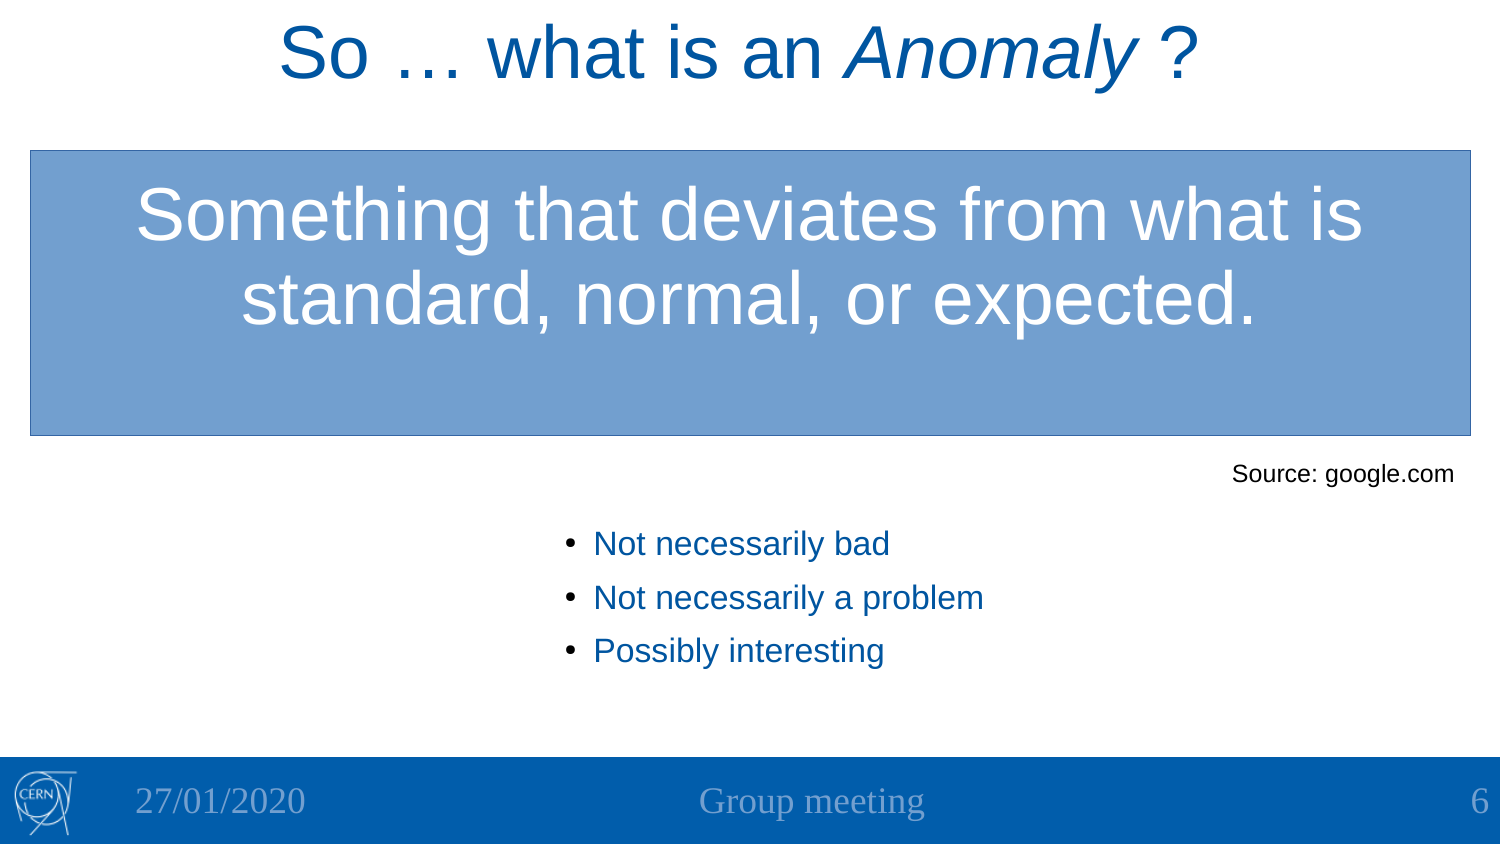

# So … what is an Anomaly ?
Something that deviates from what is standard, normal, or expected.
Source: google.com
Not necessarily bad
Not necessarily a problem
Possibly interesting
27/01/2020
Group meeting
6